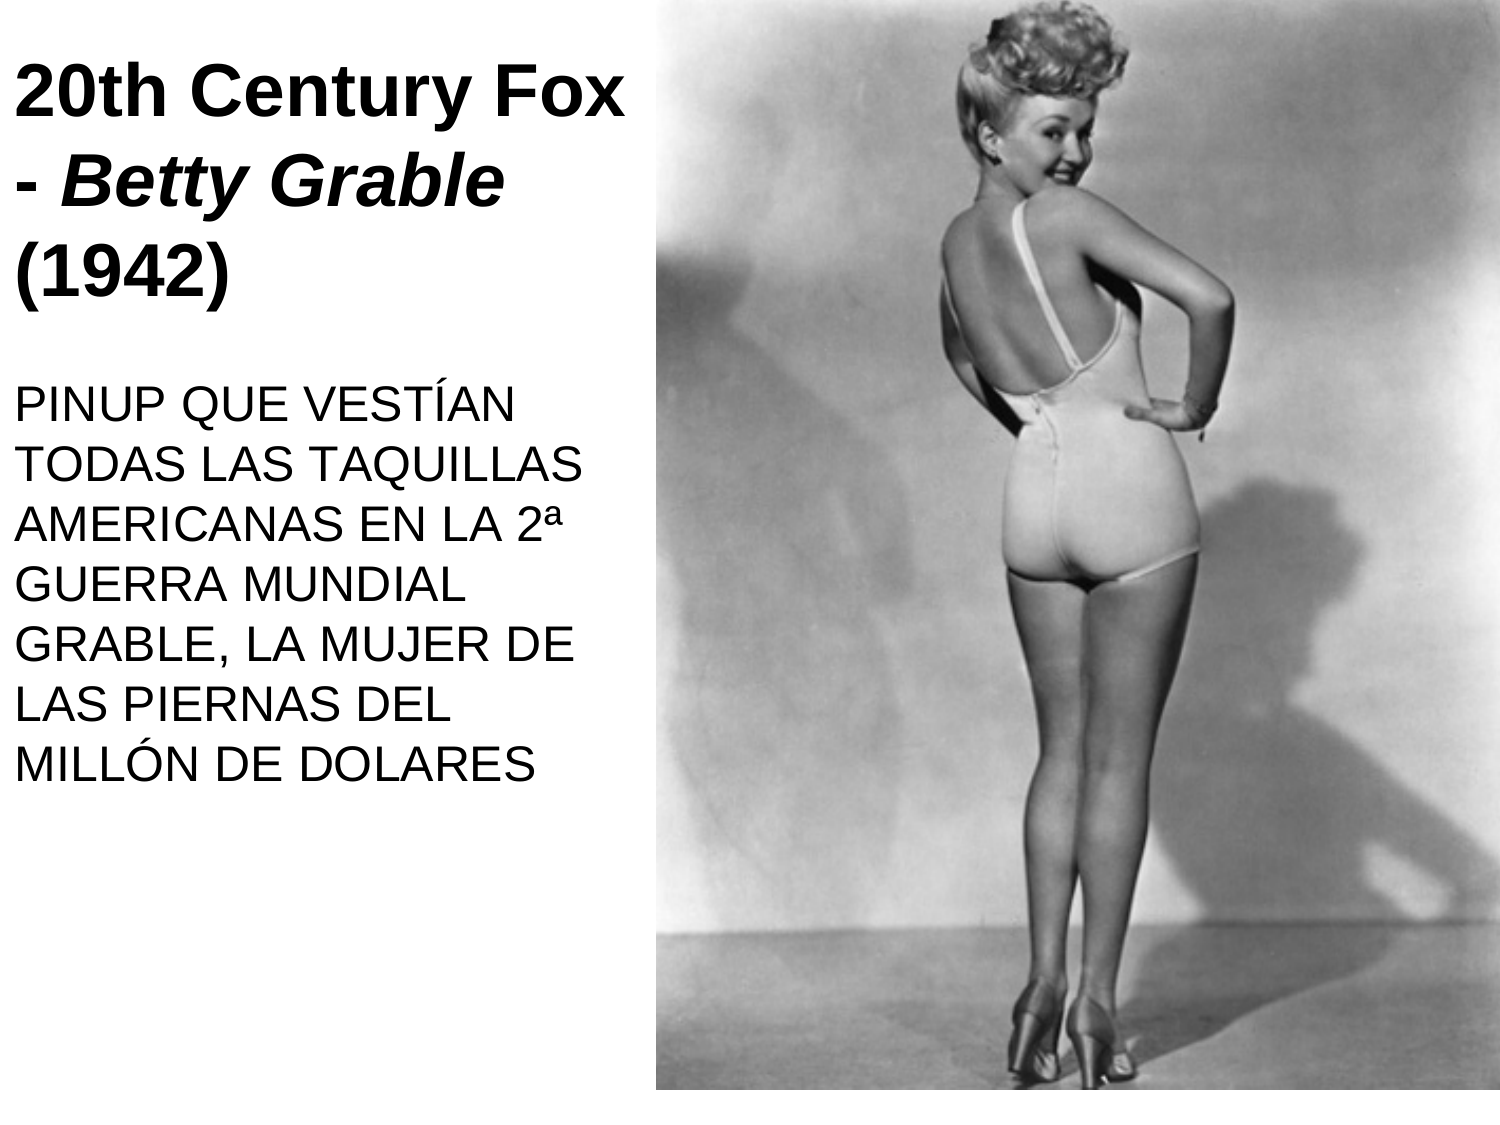

20th Century Fox - Betty Grable (1942)
PINUP QUE VESTÍAN TODAS LAS TAQUILLAS AMERICANAS EN LA 2ª GUERRA MUNDIAL
GRABLE, LA MUJER DE LAS PIERNAS DEL MILLÓN DE DOLARES